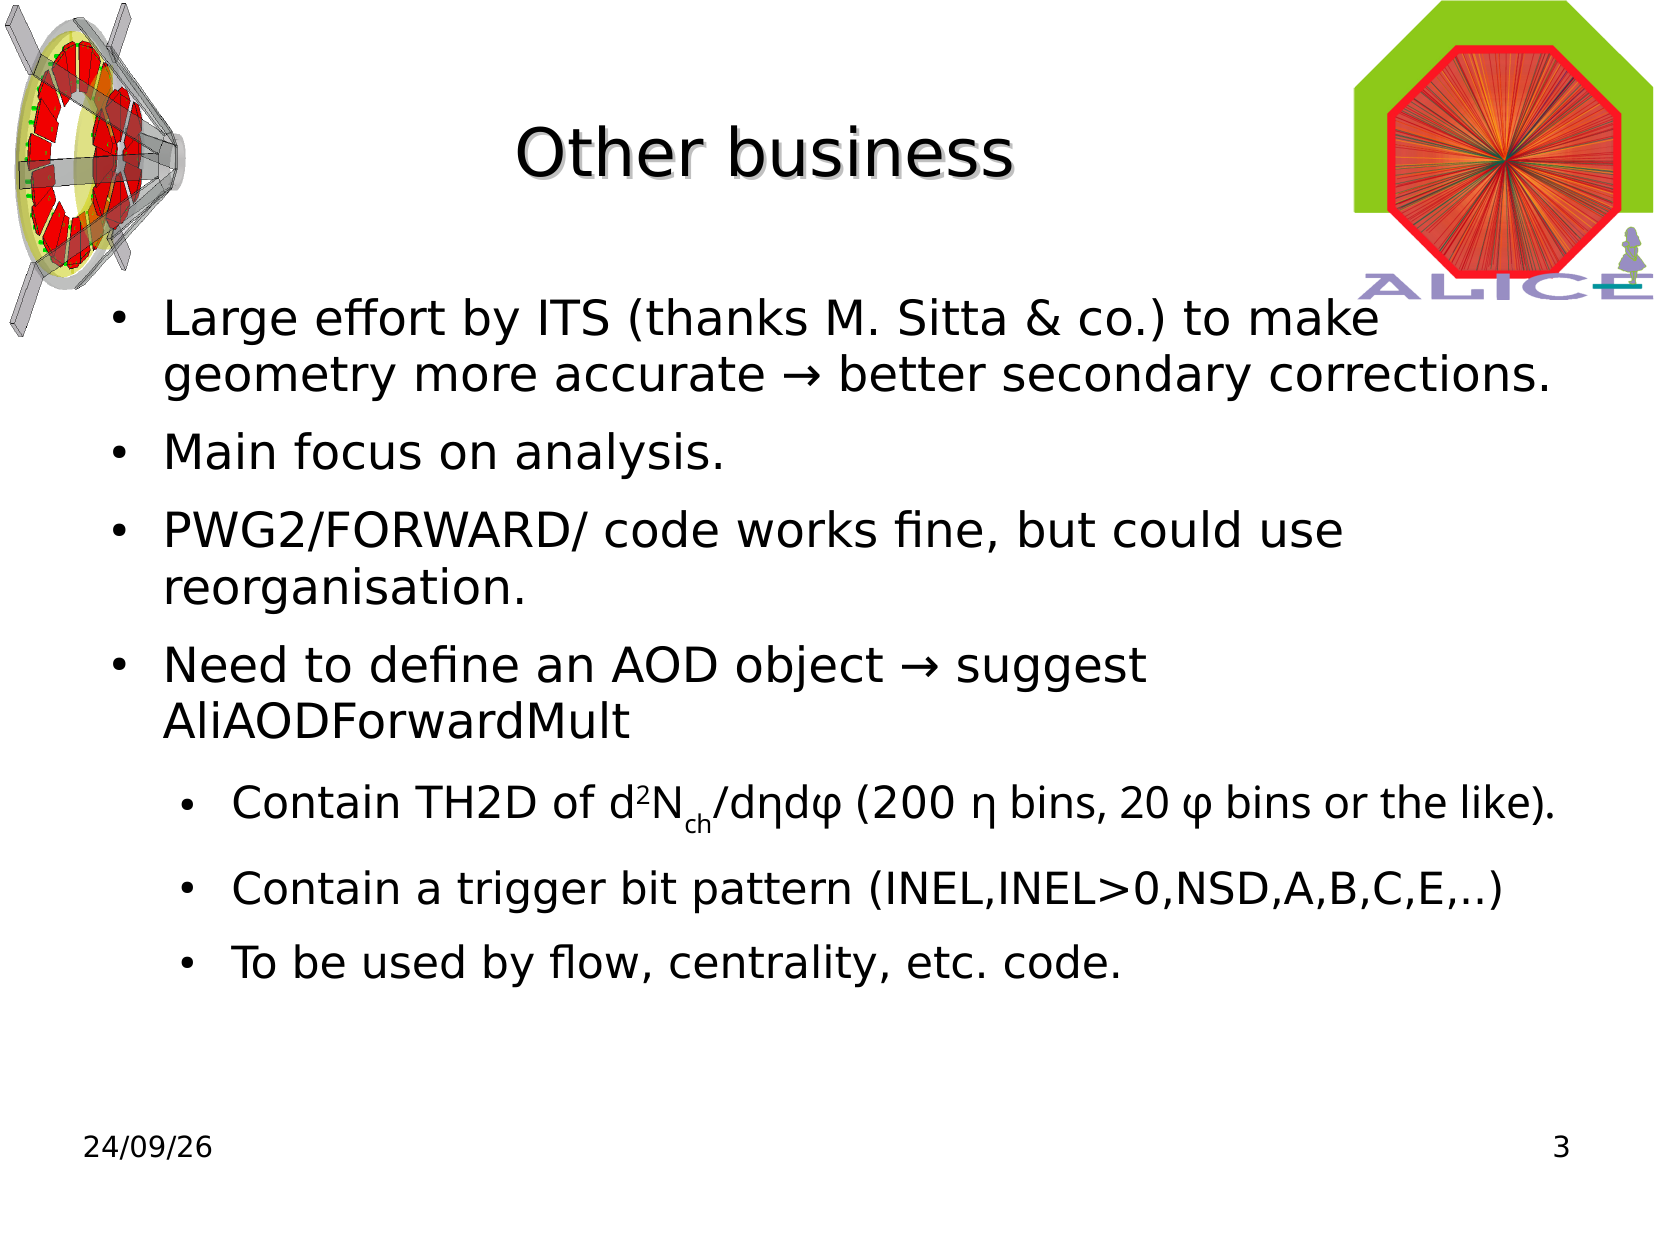

# Other business
Large effort by ITS (thanks M. Sitta & co.) to make geometry more accurate → better secondary corrections.
Main focus on analysis.
PWG2/FORWARD/ code works fine, but could use reorganisation.
Need to define an AOD object → suggest AliAODForwardMult
Contain TH2D of d2Nch/dηdφ (200 η bins, 20 φ bins or the like).
Contain a trigger bit pattern (INEL,INEL>0,NSD,A,B,C,E,..)
To be used by flow, centrality, etc. code.
3